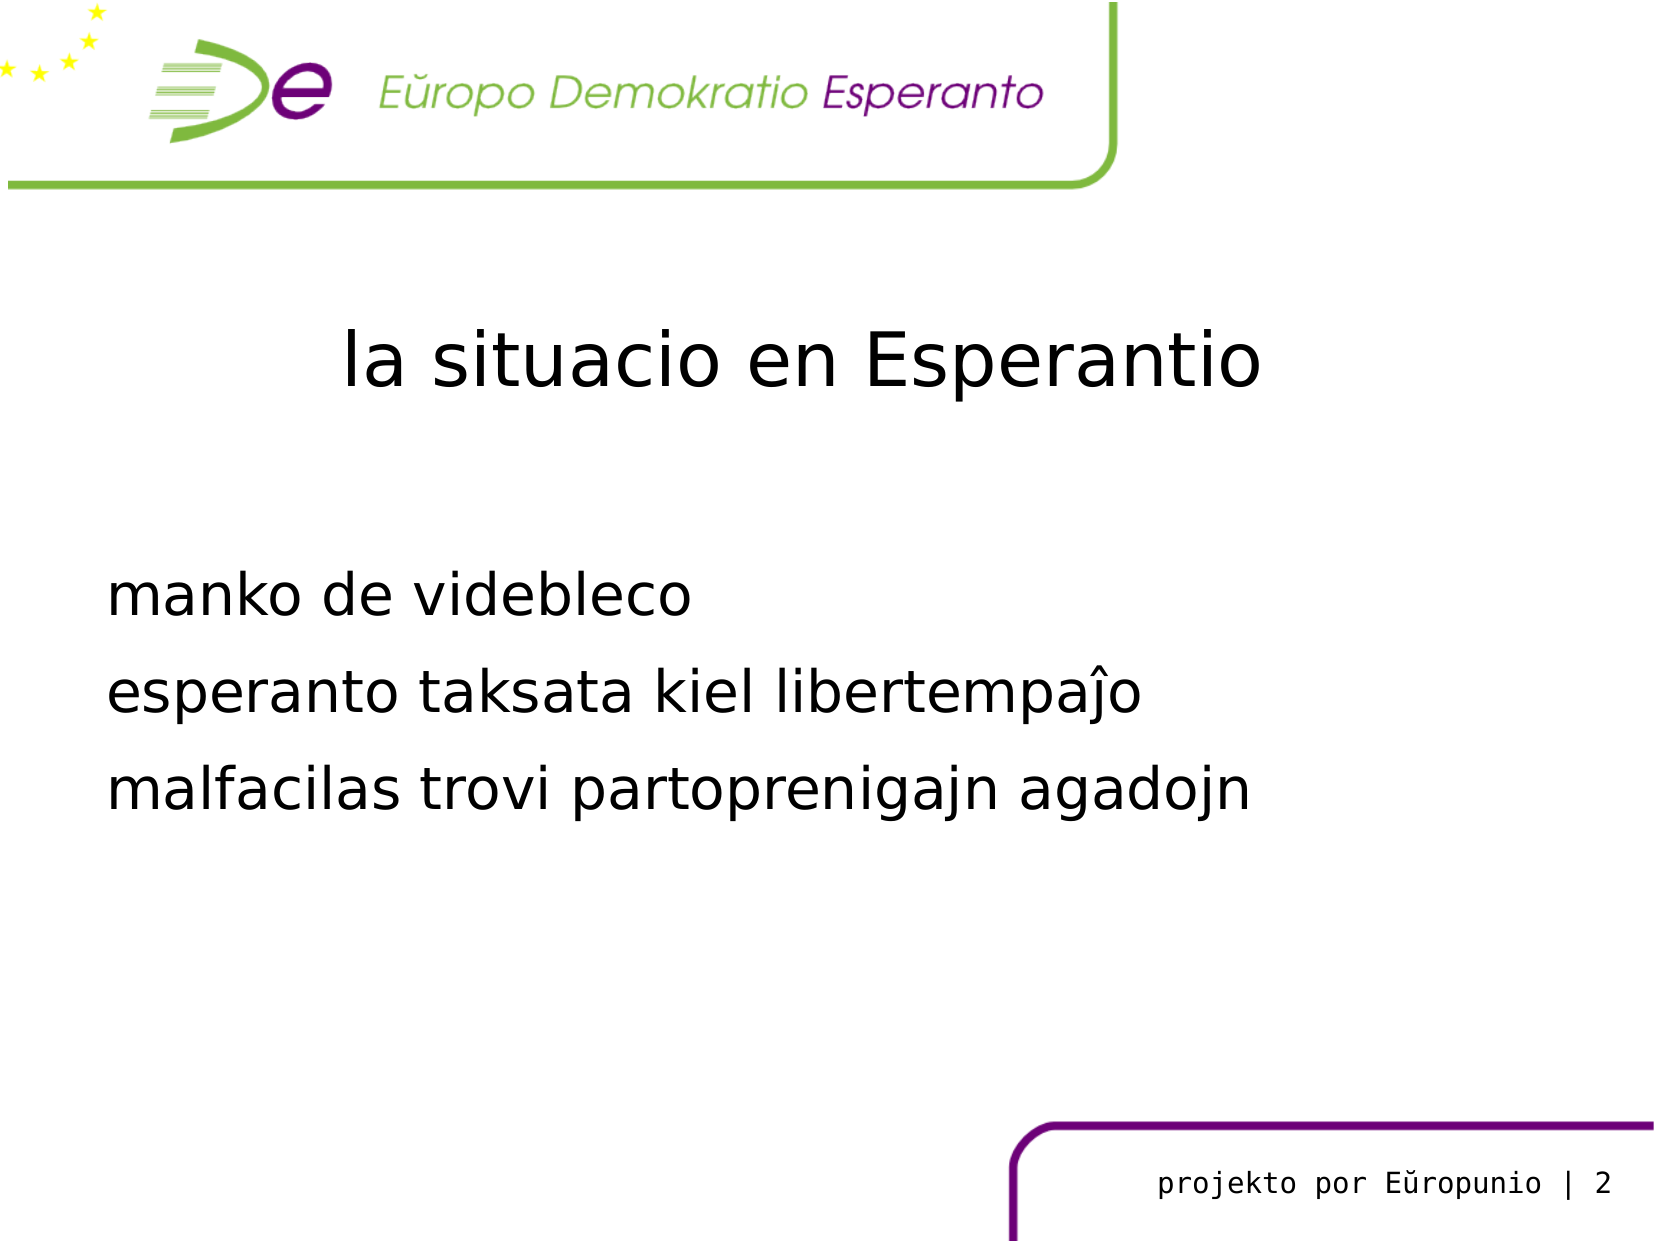

# la situacio en Esperantio
manko de videbleco
esperanto taksata kiel libertempaĵo
malfacilas trovi partoprenigajn agadojn
2